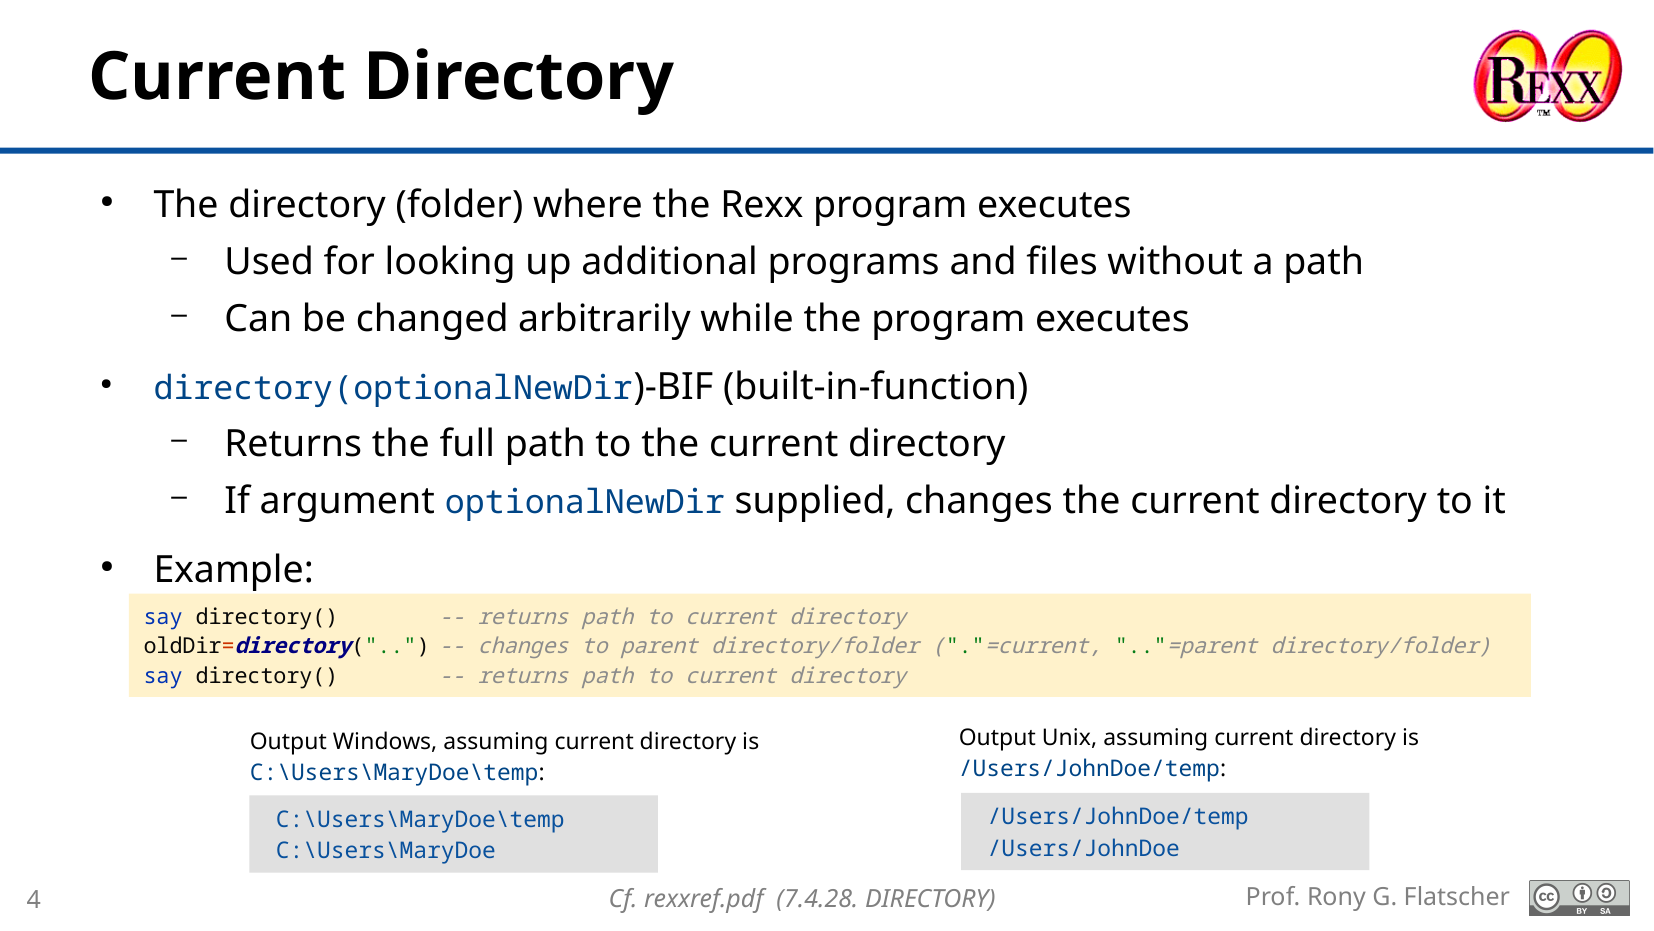

# Current Directory
The directory (folder) where the Rexx program executes
Used for looking up additional programs and files without a path
Can be changed arbitrarily while the program executes
directory(optionalNewDir)-BIF (built-in-function)
Returns the full path to the current directory
If argument optionalNewDir supplied, changes the current directory to it
Example:
say directory() 	-- returns path to current directory
oldDir=directory("..")	-- changes to parent directory/folder ("."=current, ".."=parent directory/folder)
say directory() 	-- returns path to current directory
Output Unix, assuming current directory is
/Users/JohnDoe/temp:
Output Windows, assuming current directory is
C:\Users\MaryDoe\temp:
/Users/JohnDoe/temp
/Users/JohnDoe
C:\Users\MaryDoe\temp
C:\Users\MaryDoe
Cf. rexxref.pdf (7.4.28. DIRECTORY)